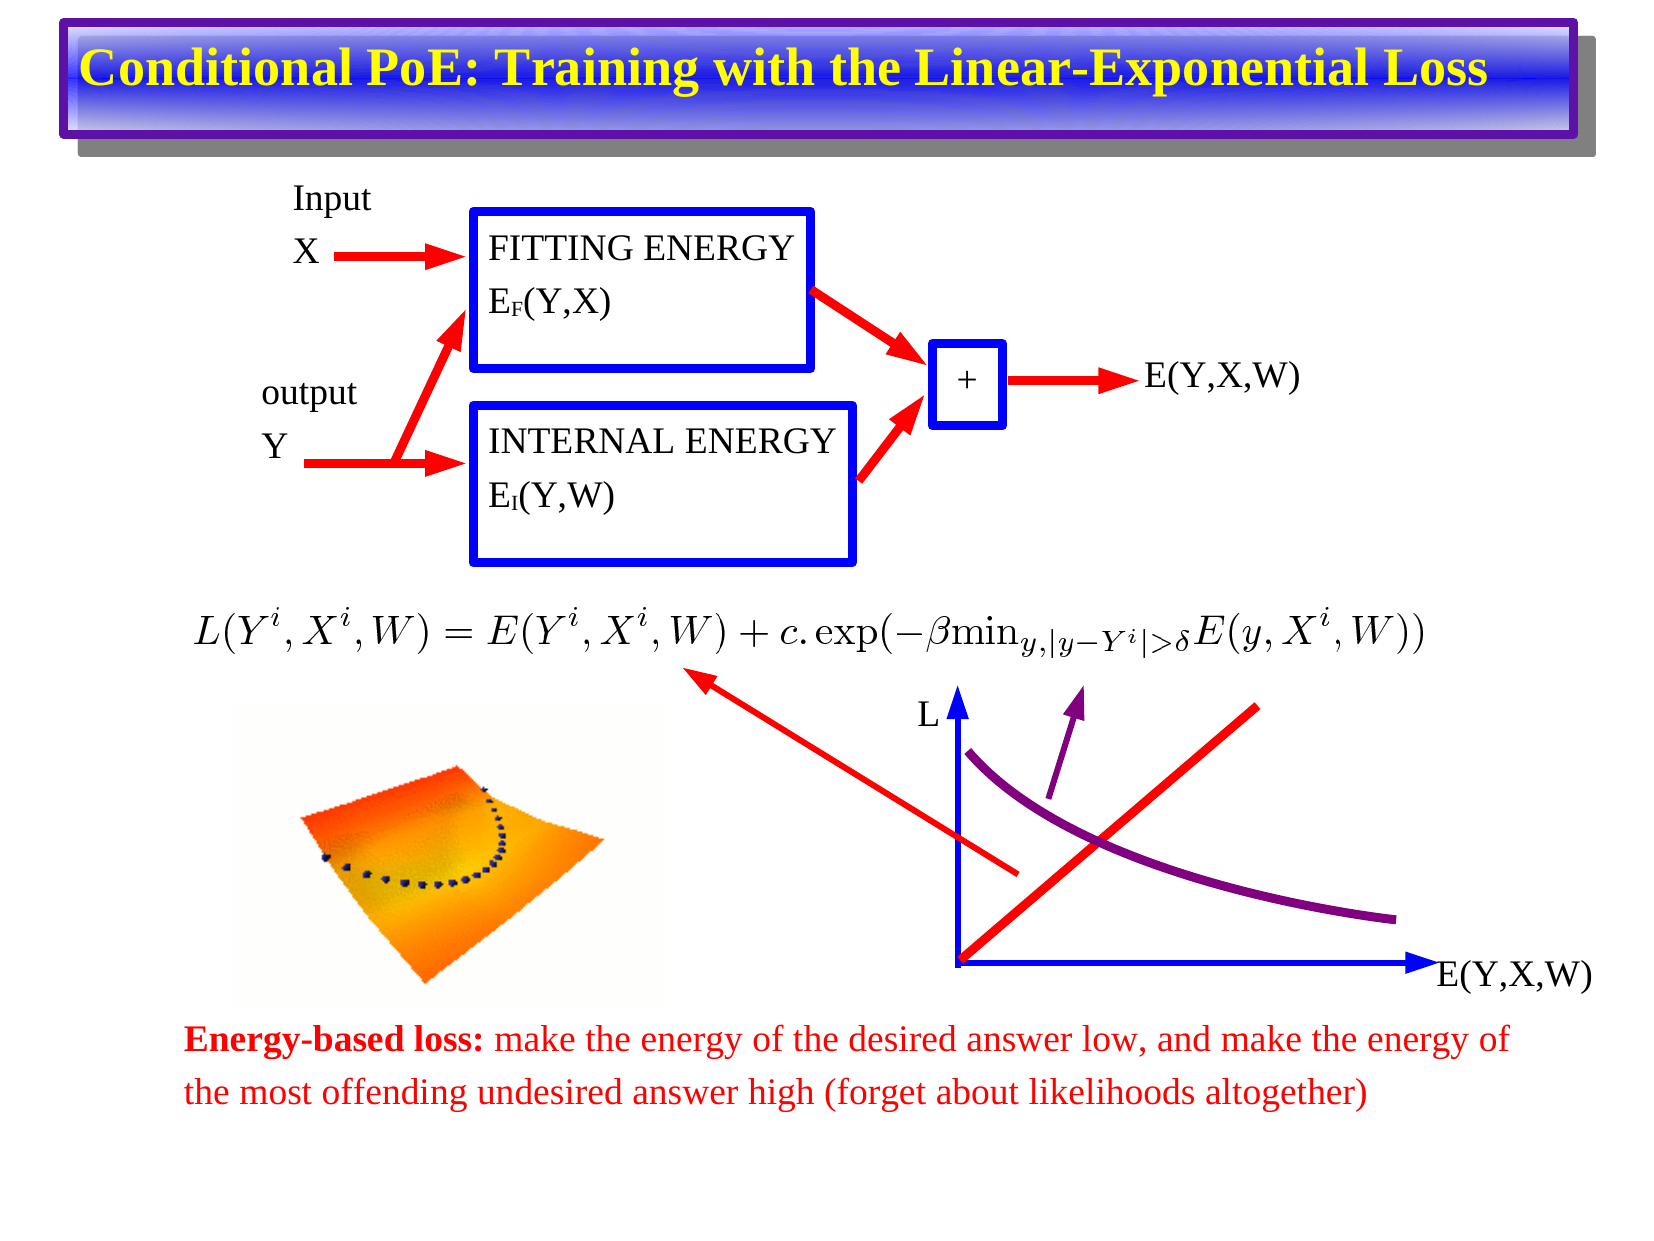

Conditional PoE: Training with the Linear-Exponential Loss
Input
X
FITTING ENERGY
EF(Y,X)
 +
E(Y,X,W)
output
Y
INTERNAL ENERGY
EI(Y,W)
L
E(Y,X,W)
Energy-based loss: make the energy of the desired answer low, and make the energy of
the most offending undesired answer high (forget about likelihoods altogether)